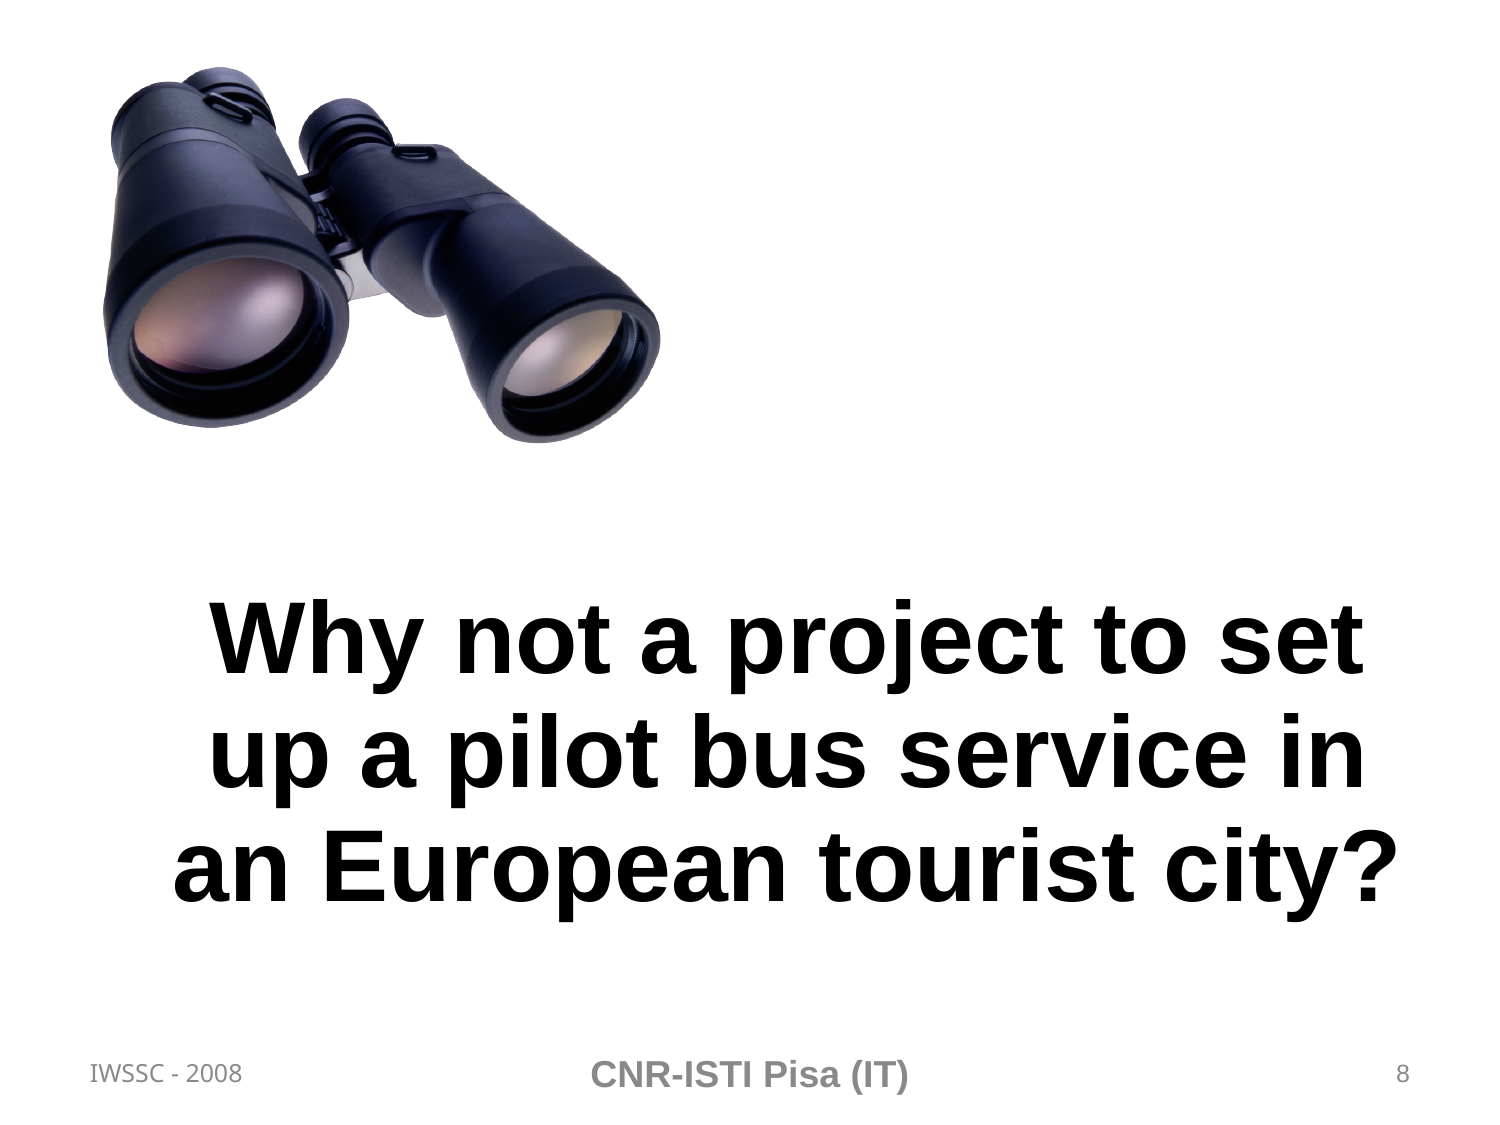

# Why not a project to set up a pilot bus service in an European tourist city?
IWSSC - 2008
CNR-ISTI Pisa (IT)